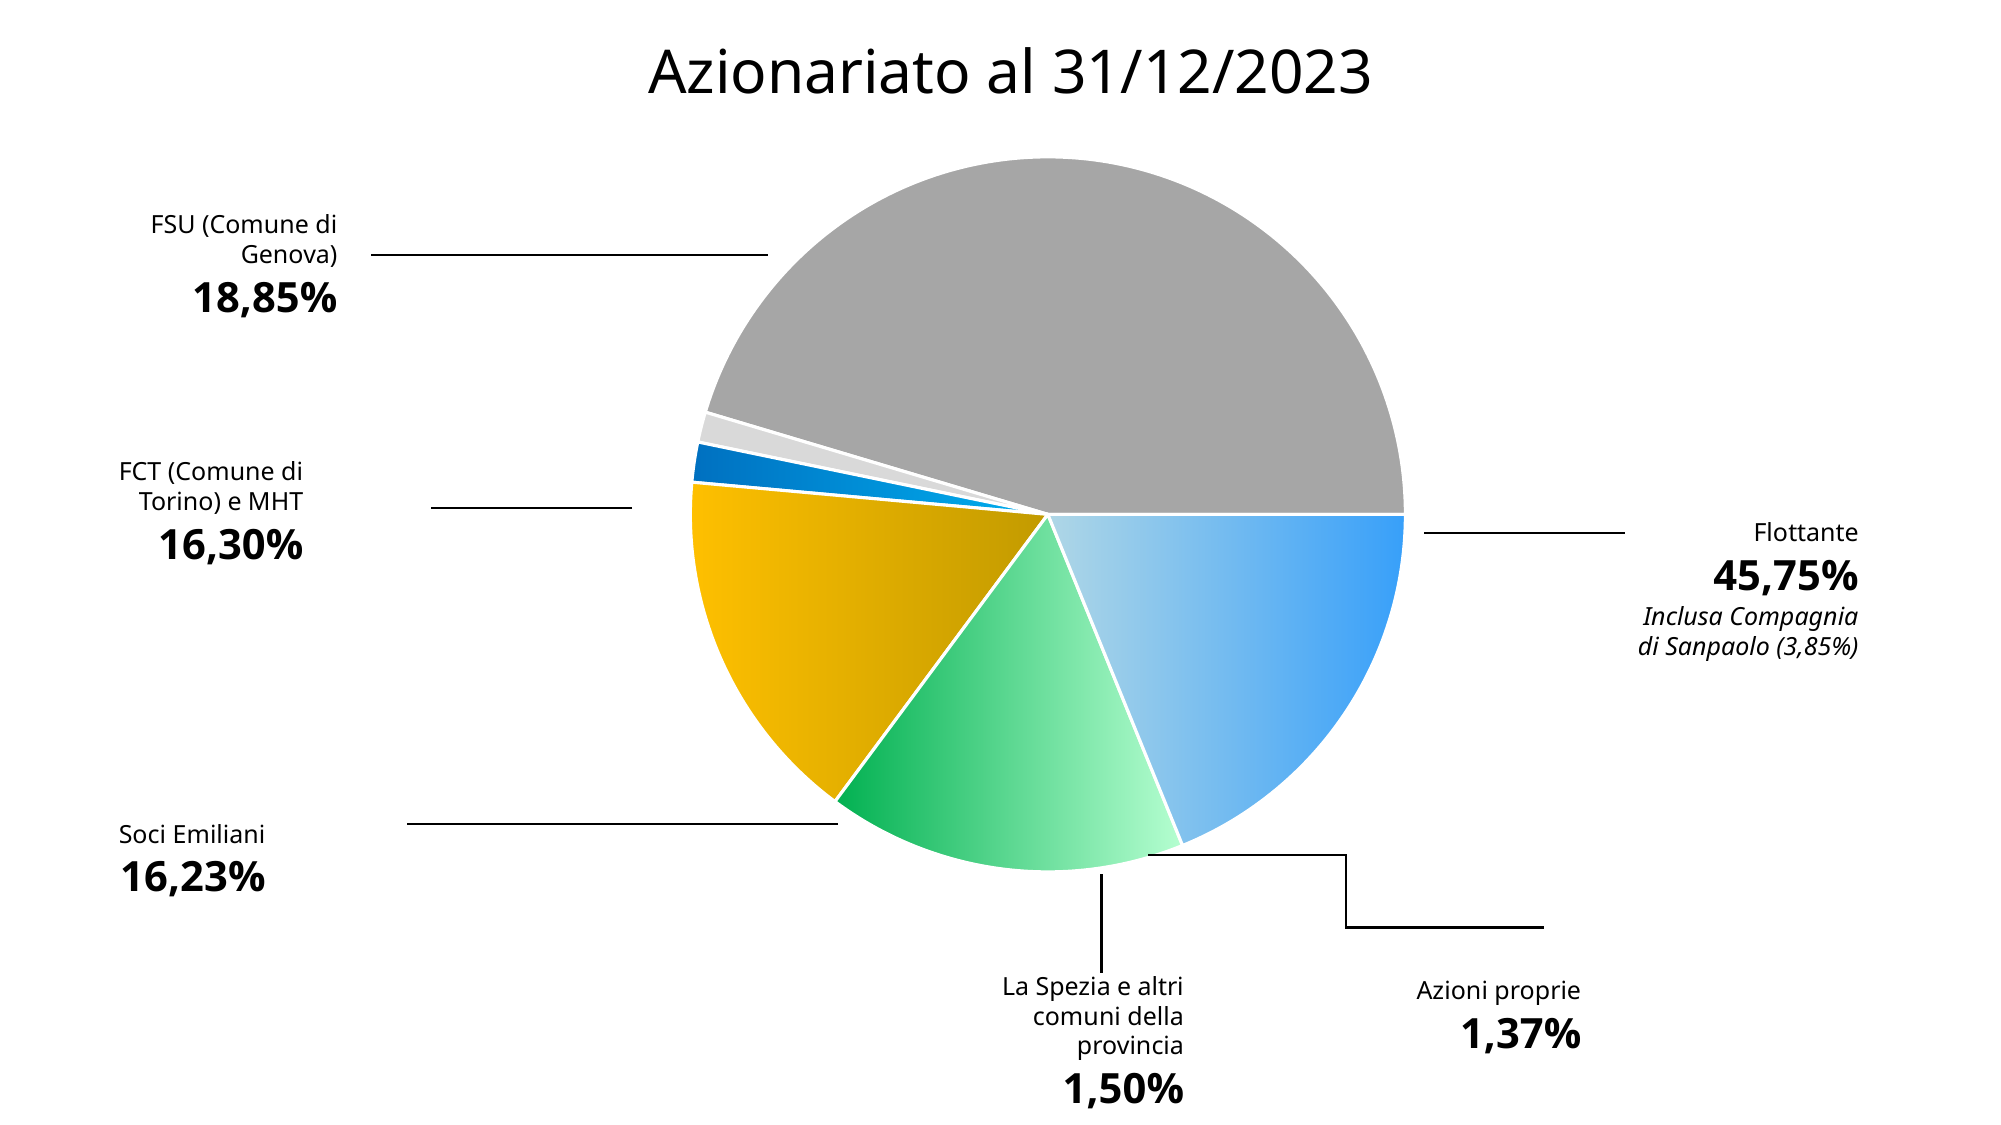

# Azionariato al 31/12/2023
### Chart
| Category | Vendite |
|---|---|
| None | 0.0 |
| Altri azionisti | 0.4538 |
| Azioni proprie | 0.0137 |
| La Spezia e Comuni della Provincia di La Spezia | 0.0181 |
| Soci Emiliani | 0.1628 |
| FCT | 0.163 |
| FSU (comune di Genova) | 0.1885 |FSU (Comune di Genova)
18,85%
FCT (Comune di Torino) e MHT
16,30%
Flottante
45,75%
Inclusa Compagnia di Sanpaolo (3,85%)
Soci Emiliani
16,23%
La Spezia e altri comuni della provincia
1,50%
Azioni proprie
1,37%